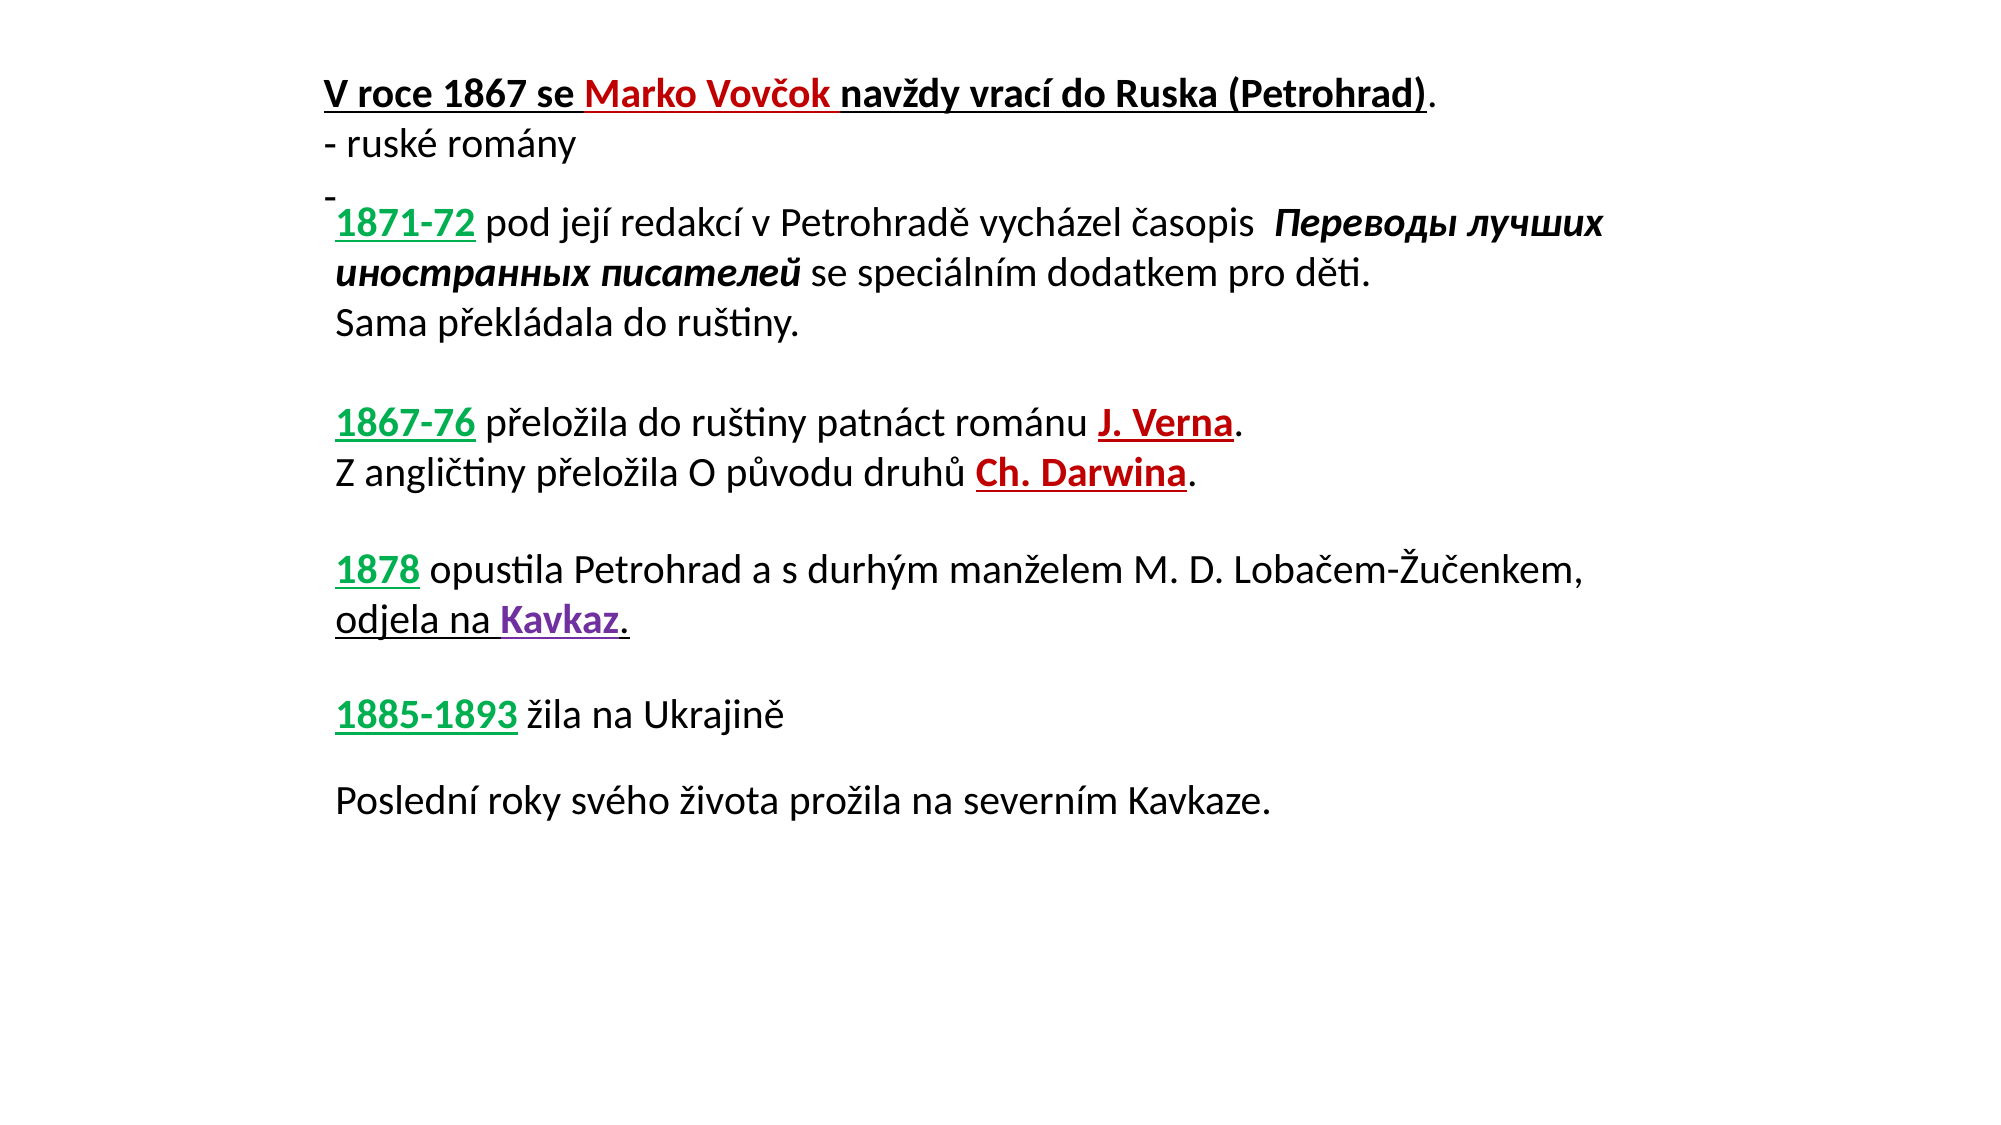

V roce 1867 se Marko Vovčok navždy vrací do Ruska (Petrohrad).
 ruské romány
1871-72 pod její redakcí v Petrohradě vycházel časopis Переводы лучших иностранных писателей se speciálním dodatkem pro děti.
Sama překládala do ruštiny.
1867-76 přeložila do ruštiny patnáct románu J. Verna.
Z angličtiny přeložila O původu druhů Ch. Darwina.
1878 opustila Petrohrad a s durhým manželem M. D. Lobačem-Žučenkem, odjela na Kavkaz.
1885-1893 žila na Ukrajině
Poslední roky svého života prožila na severním Kavkaze.